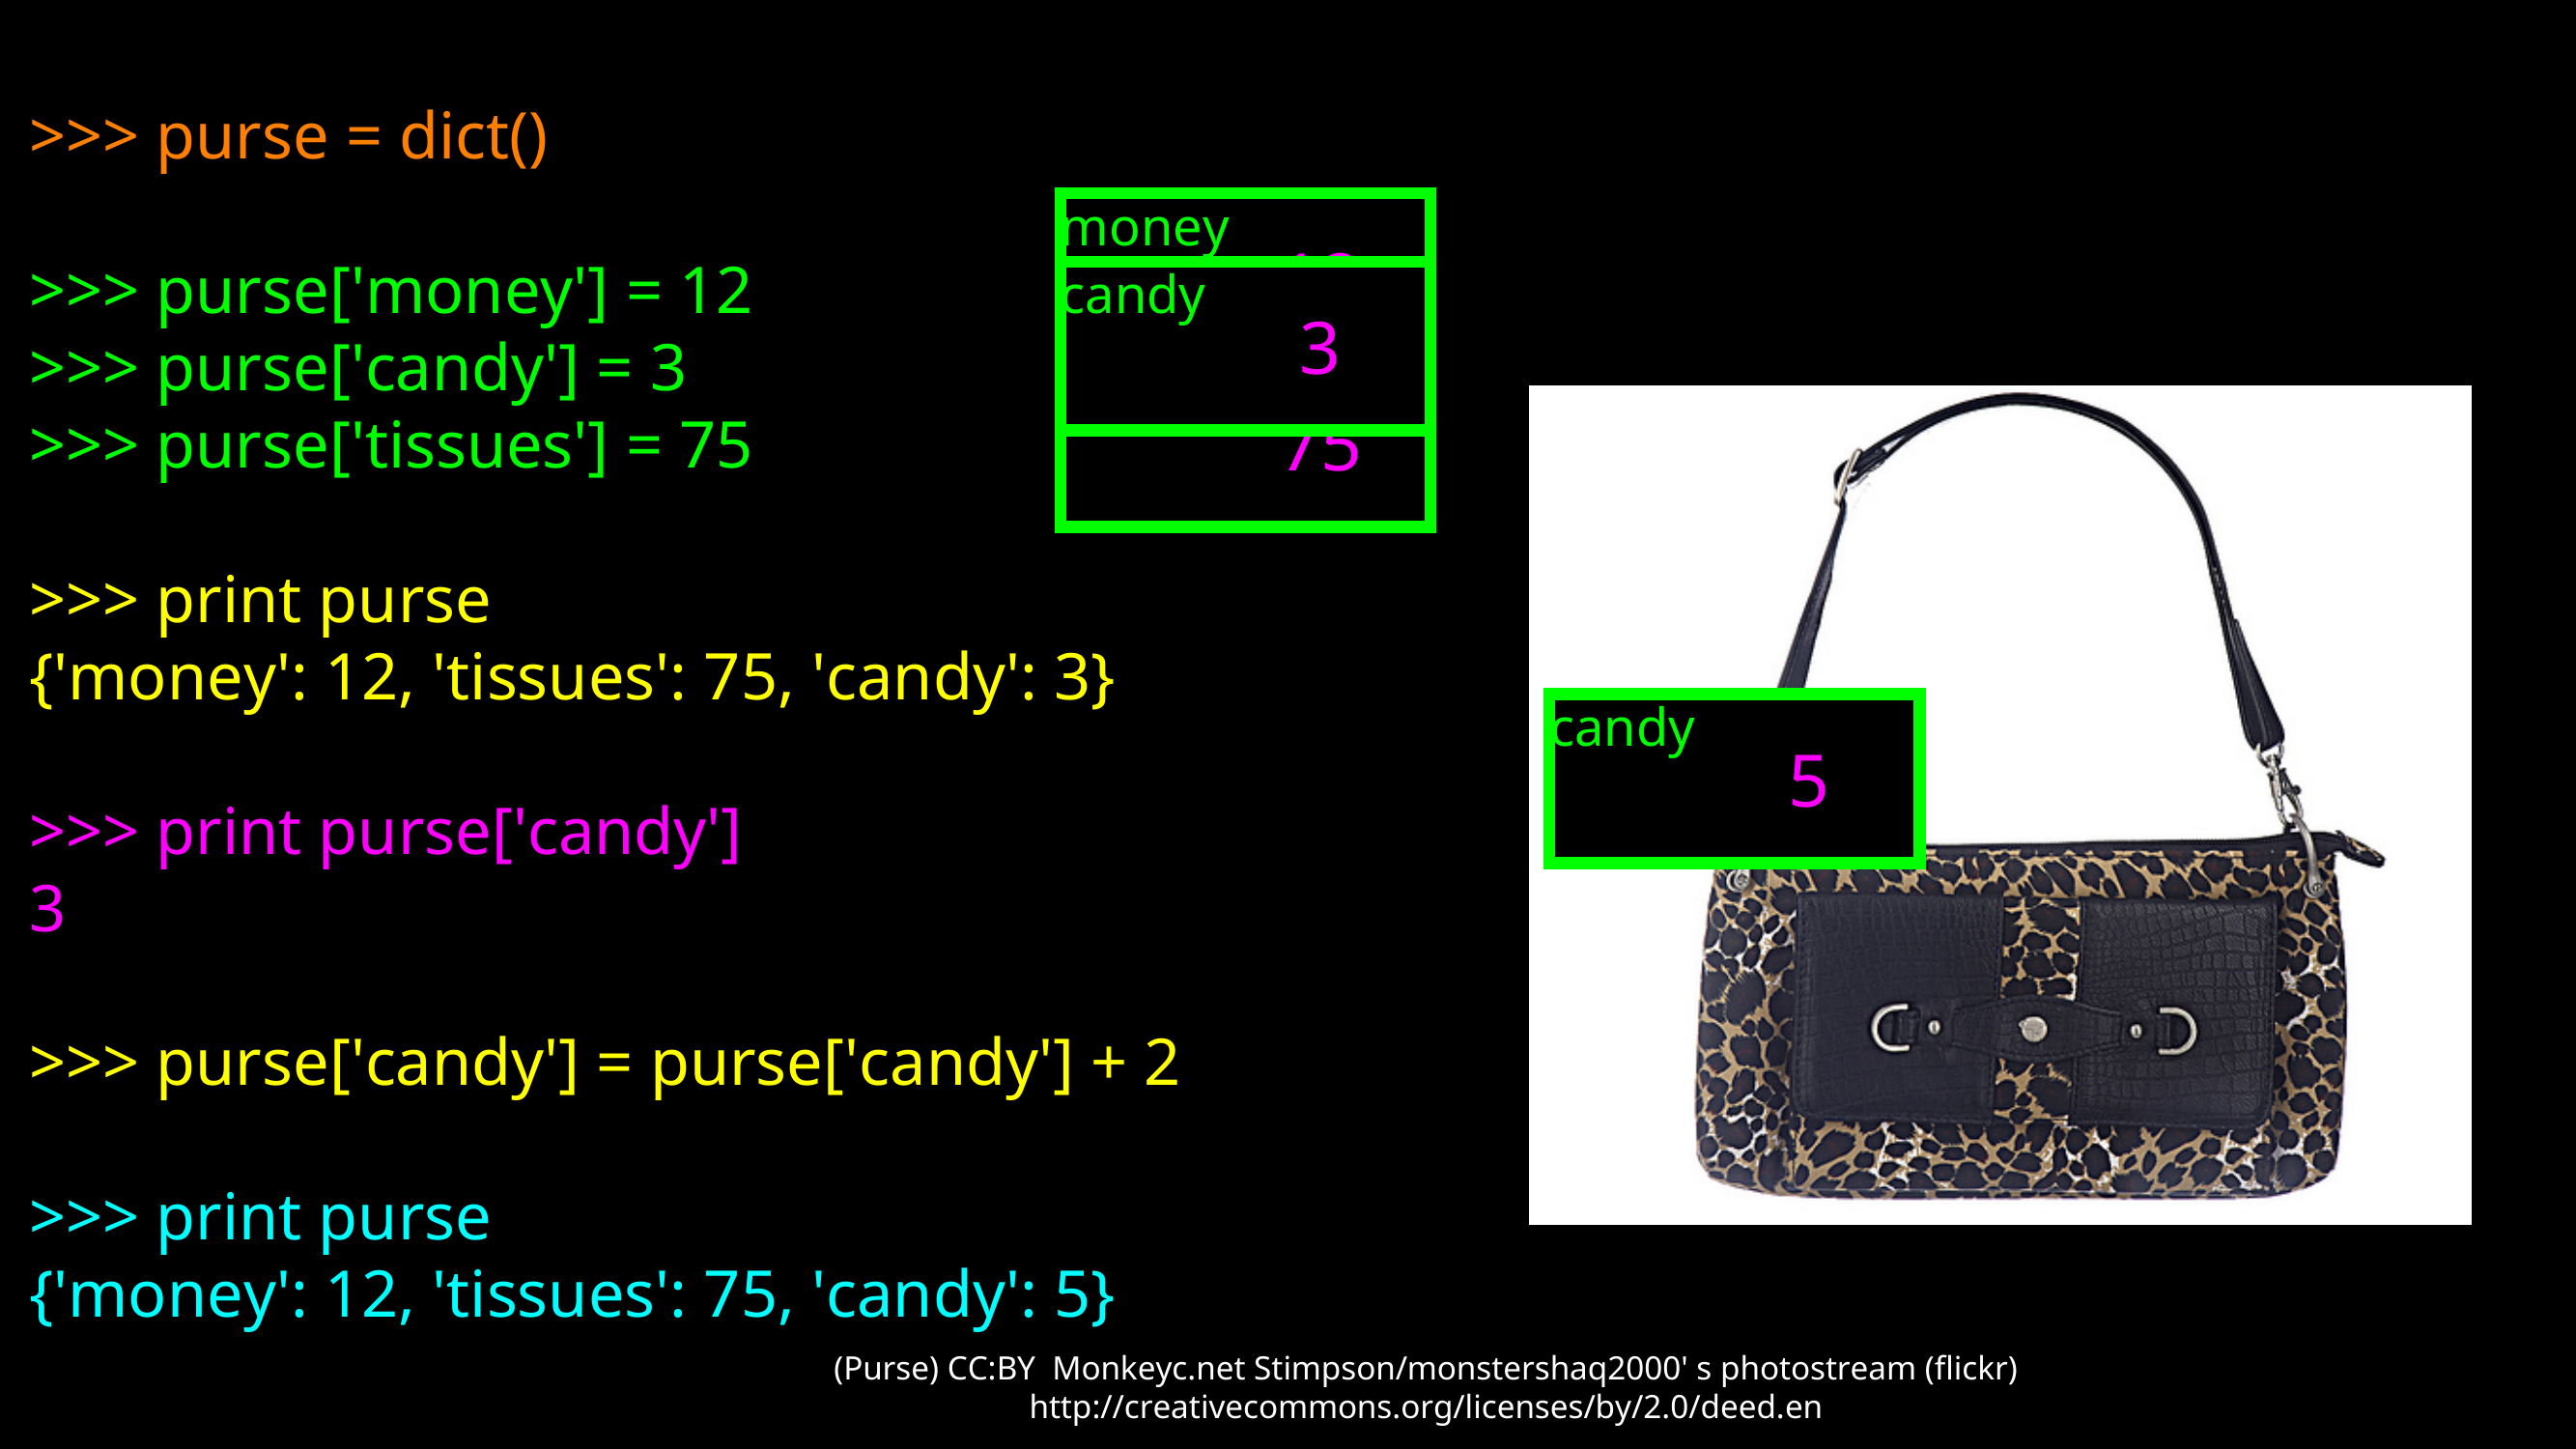

>>> purse = dict()
>>> purse['money'] = 12
>>> purse['candy'] = 3
>>> purse['tissues'] = 75
>>> print purse
{'money': 12, 'tissues': 75, 'candy': 3}
>>> print purse['candy']
3
>>> purse['candy'] = purse['candy'] + 2
>>> print purse
{'money': 12, 'tissues': 75, 'candy': 5}
money
12
candy
3
tissues
75
candy
5
(Purse) CC:BY Monkeyc.net Stimpson/monstershaq2000' s photostream (flickr) http://creativecommons.org/licenses/by/2.0/deed.en